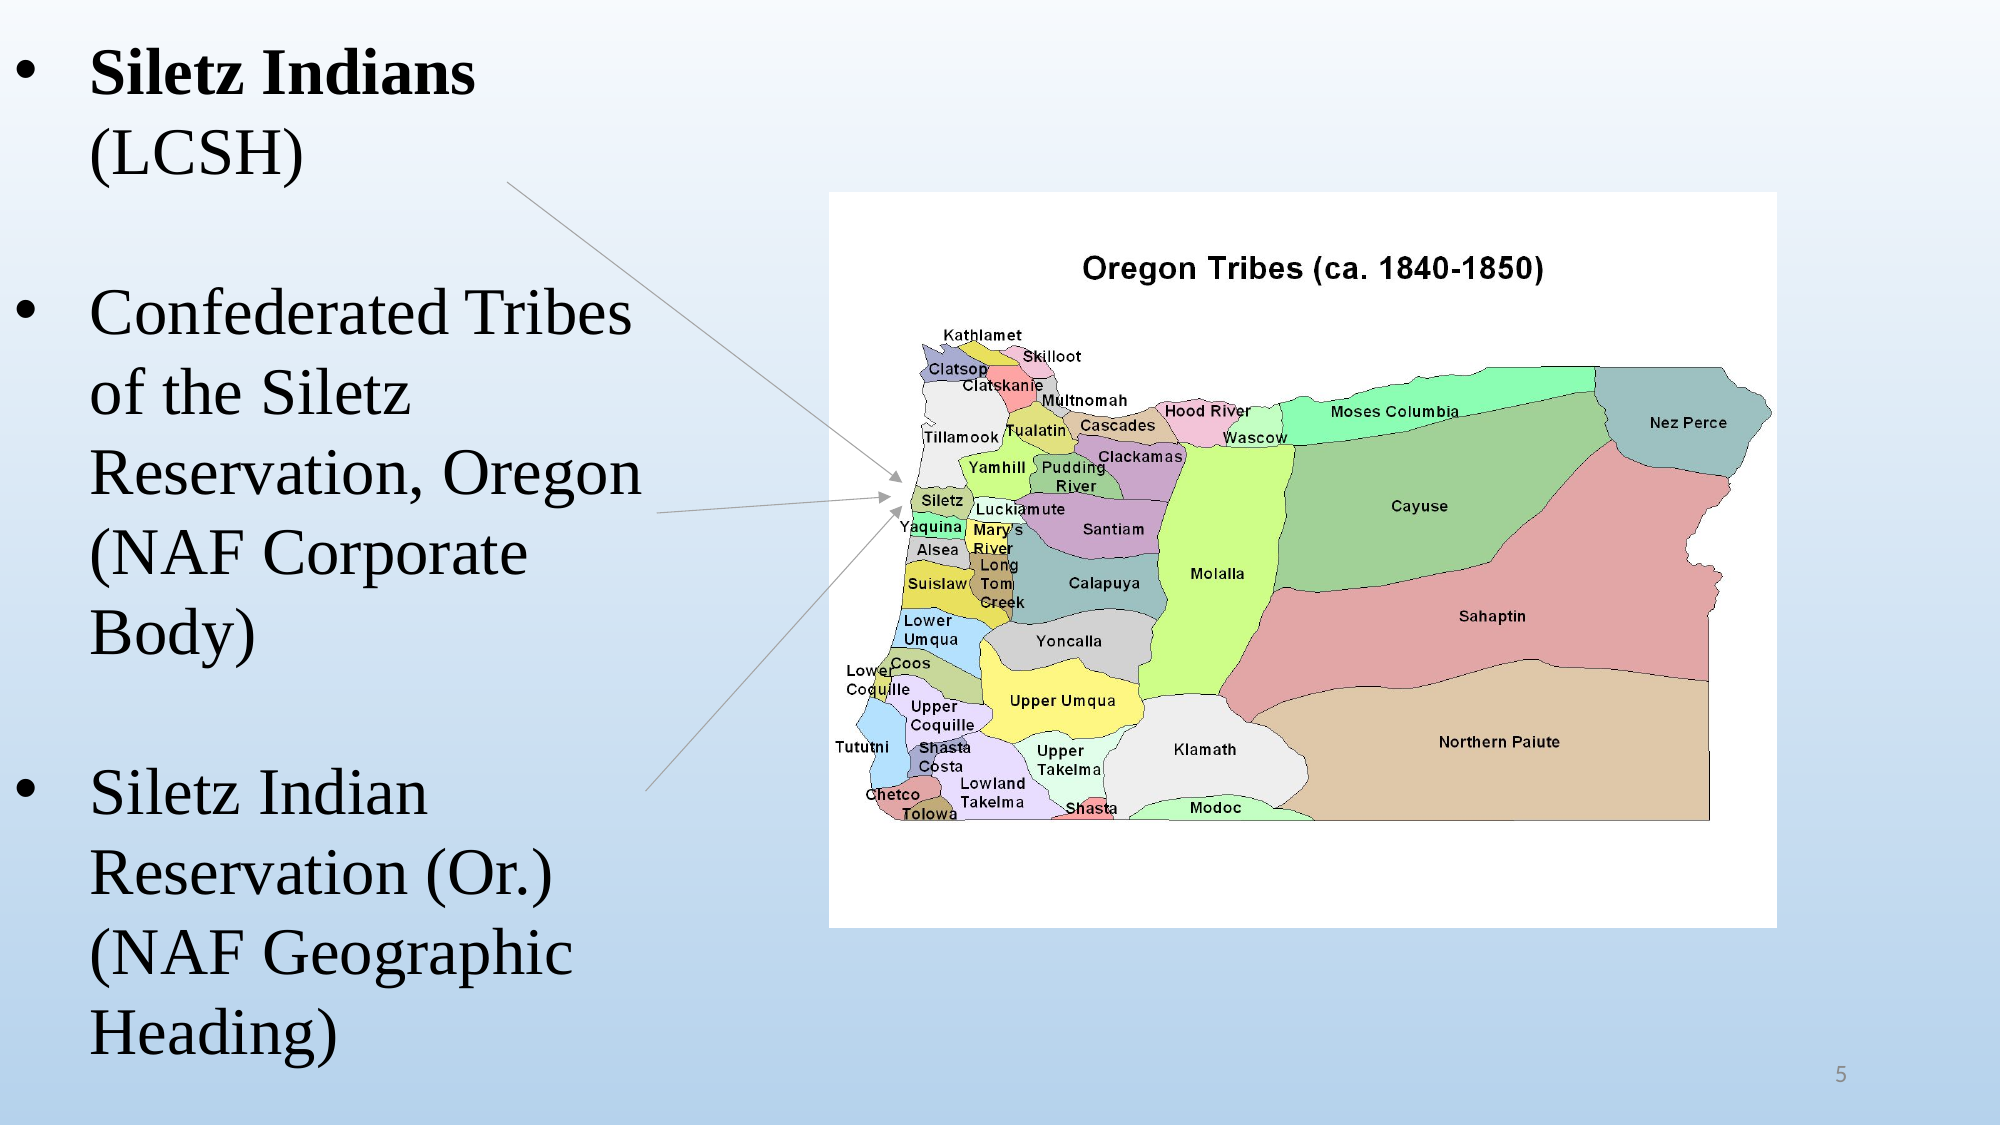

Siletz Indians (LCSH)
Confederated Tribes of the Siletz Reservation, Oregon (NAF Corporate Body)
Siletz Indian Reservation (Or.) (NAF Geographic Heading)
5